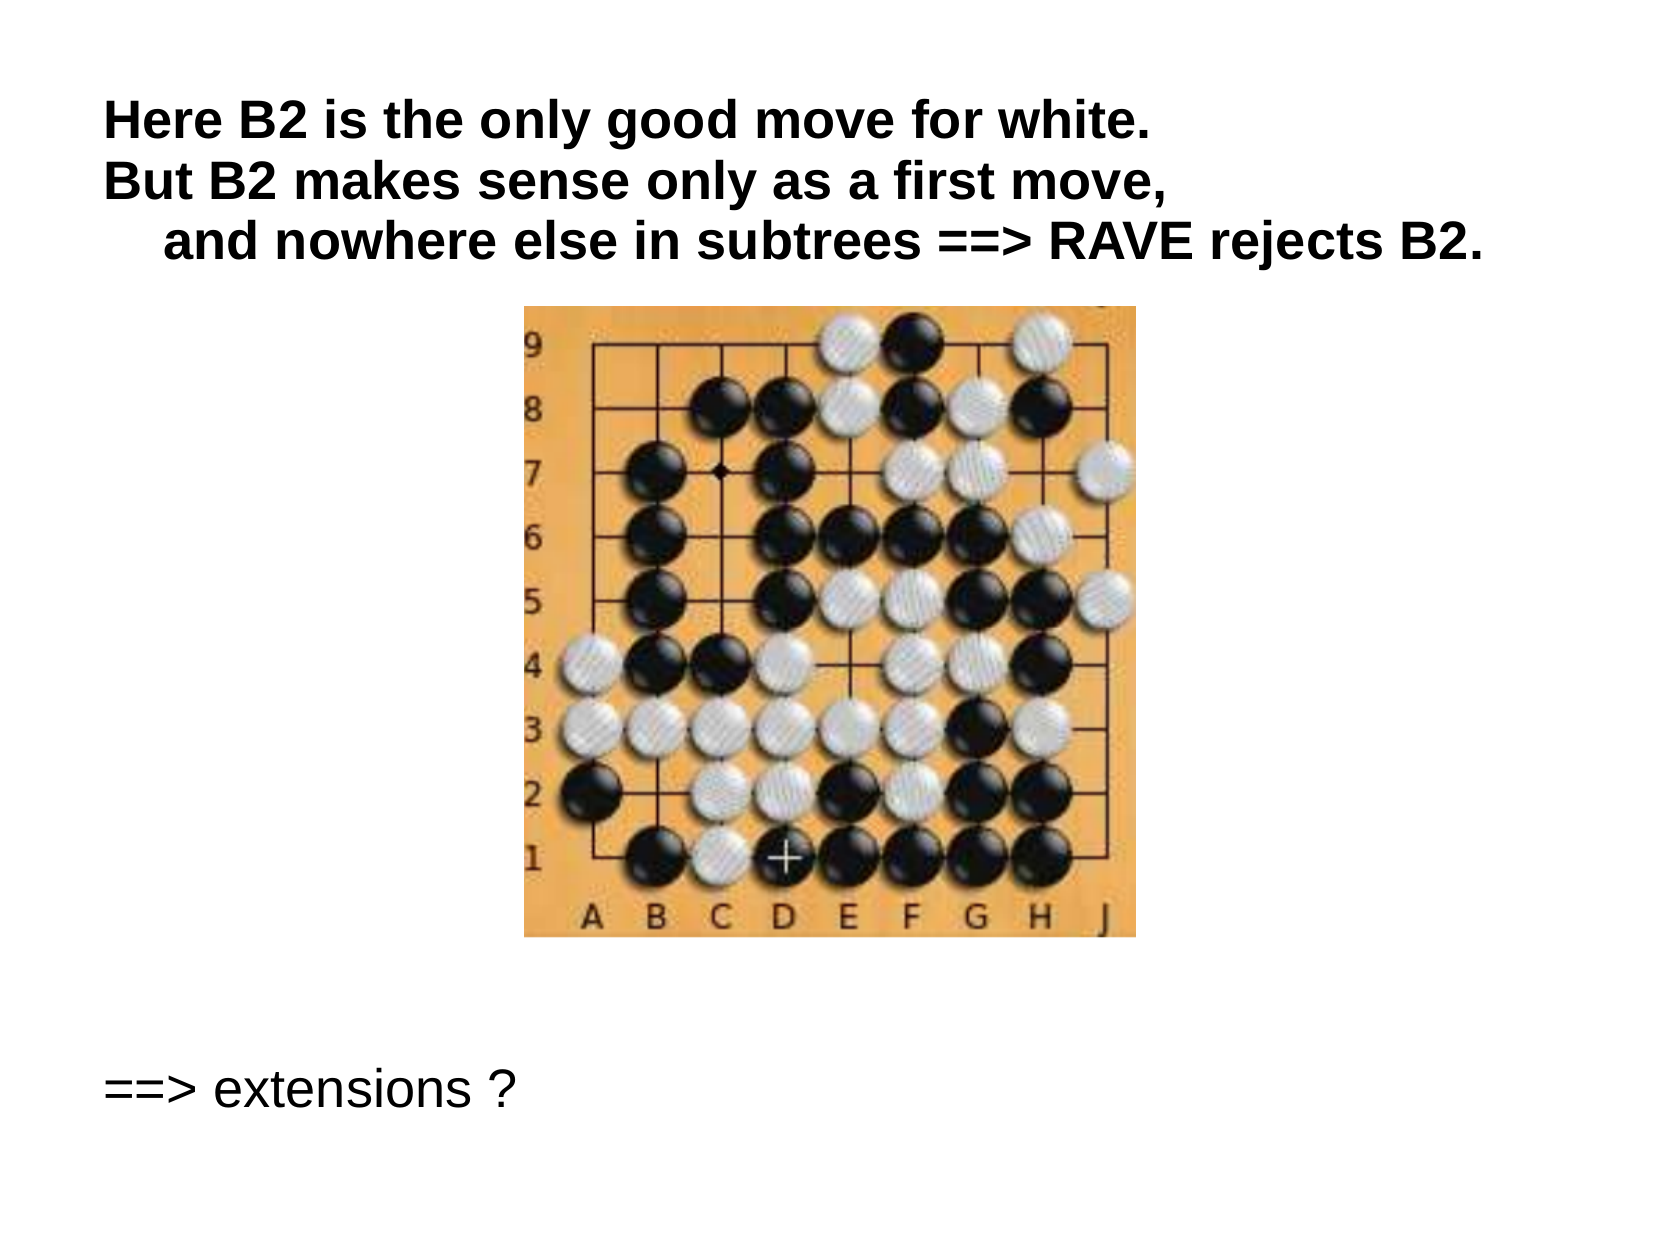

Here B2 is the only good move for white.
But B2 makes sense only as a first move,
 and nowhere else in subtrees ==> RAVE rejects B2.
==> extensions ?